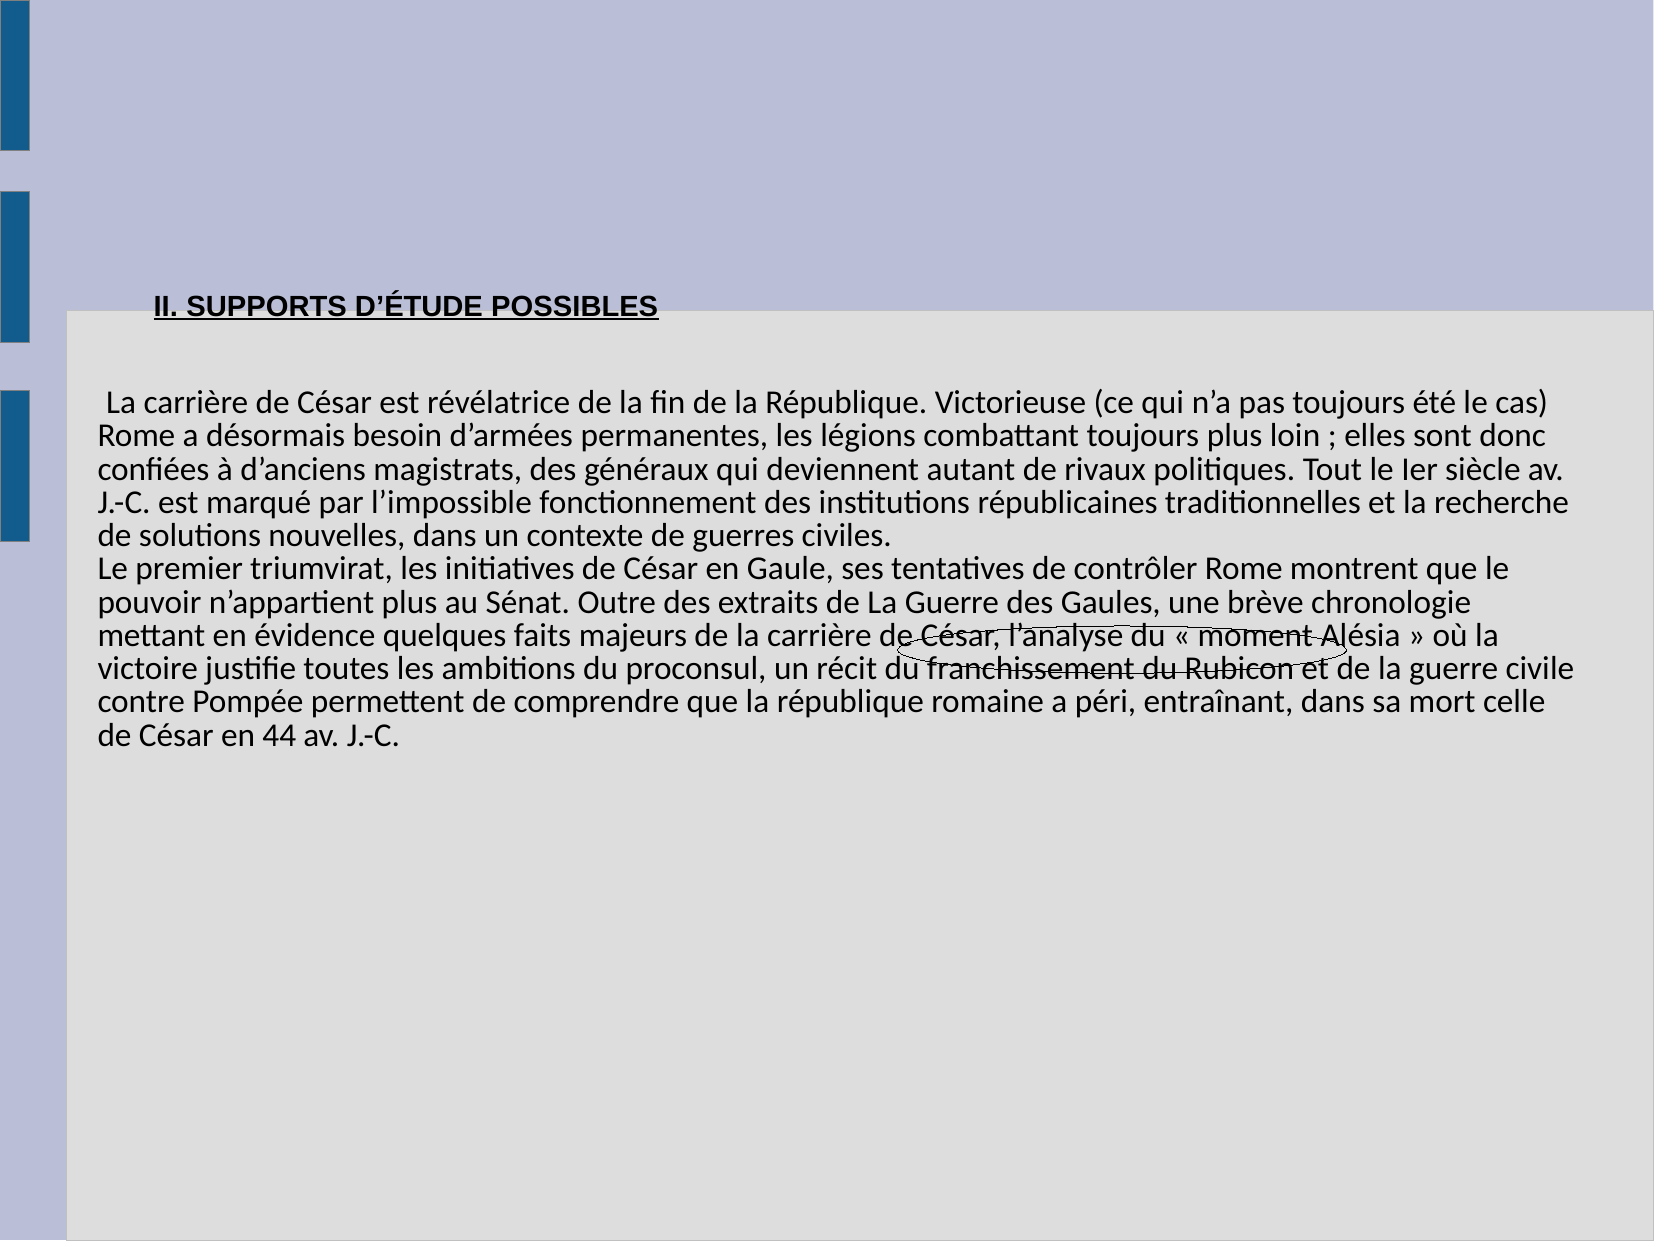

#
II. SUPPORTS D’ÉTUDE POSSIBLES
 La carrière de César est révélatrice de la fin de la République. Victorieuse (ce qui n’a pas toujours été le cas) Rome a désormais besoin d’armées permanentes, les légions combattant toujours plus loin ; elles sont donc confiées à d’anciens magistrats, des généraux qui deviennent autant de rivaux politiques. Tout le Ier siècle av. J.-C. est marqué par l’impossible fonctionnement des institutions républicaines traditionnelles et la recherche de solutions nouvelles, dans un contexte de guerres civiles.
Le premier triumvirat, les initiatives de César en Gaule, ses tentatives de contrôler Rome montrent que le pouvoir n’appartient plus au Sénat. Outre des extraits de La Guerre des Gaules, une brève chronologie mettant en évidence quelques faits majeurs de la carrière de César, l’analyse du « moment Alésia » où la victoire justifie toutes les ambitions du proconsul, un récit du franchissement du Rubicon et de la guerre civile contre Pompée permettent de comprendre que la république romaine a péri, entraînant, dans sa mort celle de César en 44 av. J.-C.